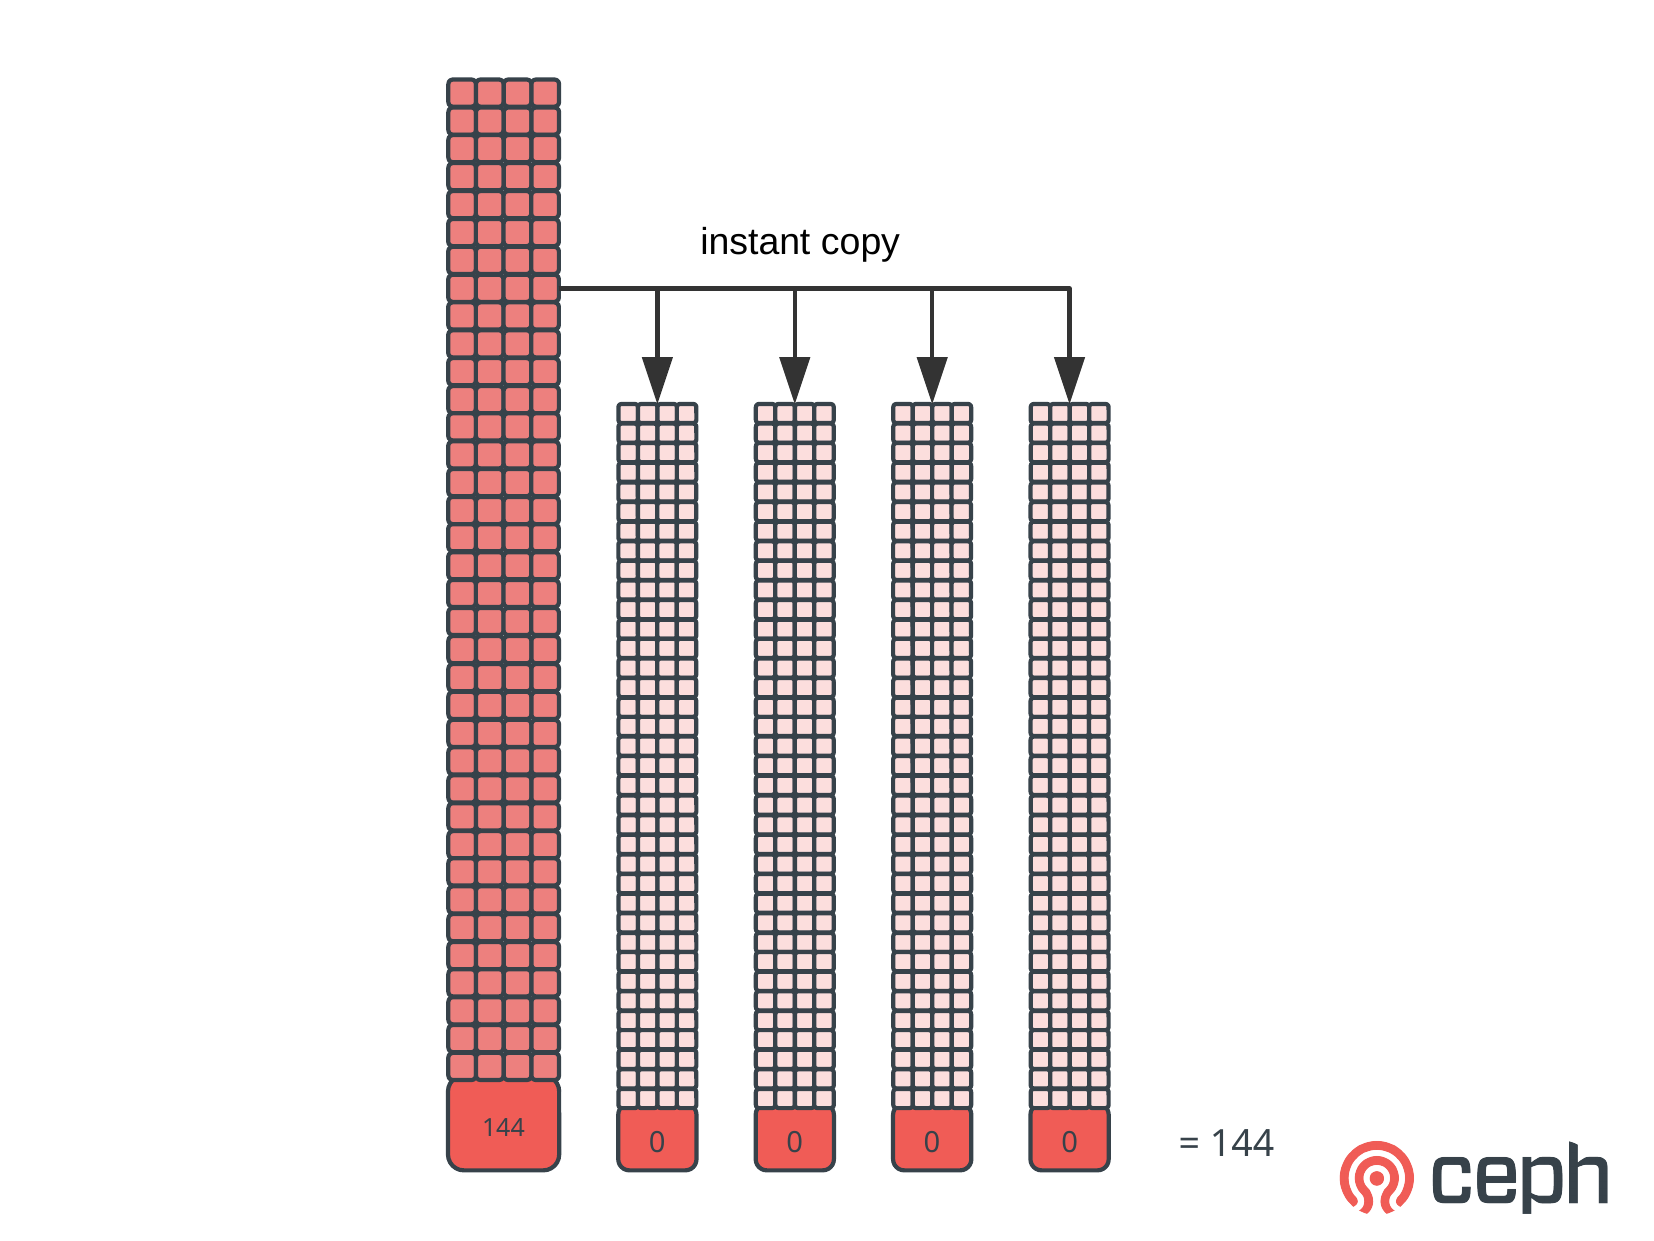

instant copy
0
0
0
144
= 144
0